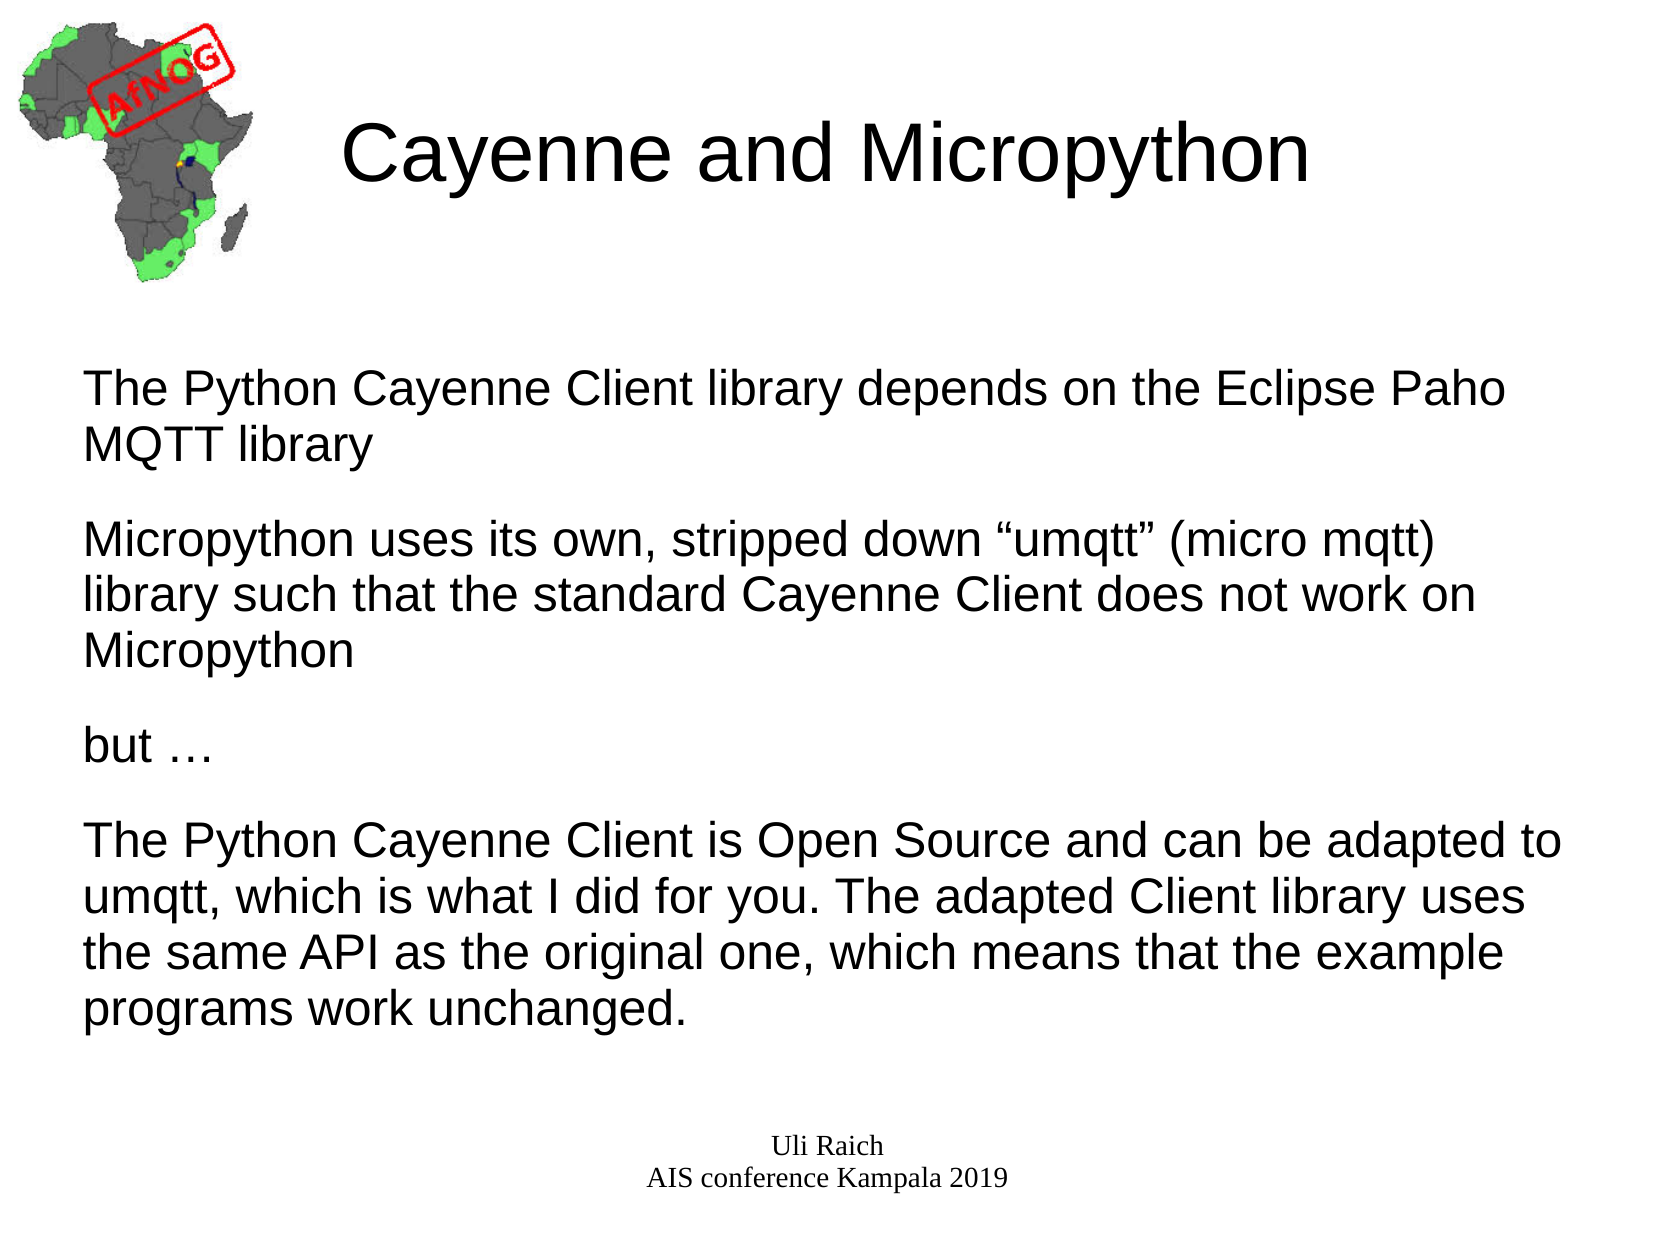

# Cayenne and Micropython
The Python Cayenne Client library depends on the Eclipse Paho MQTT library
Micropython uses its own, stripped down “umqtt” (micro mqtt) library such that the standard Cayenne Client does not work on Micropython
but …
The Python Cayenne Client is Open Source and can be adapted to umqtt, which is what I did for you. The adapted Client library uses the same API as the original one, which means that the example programs work unchanged.